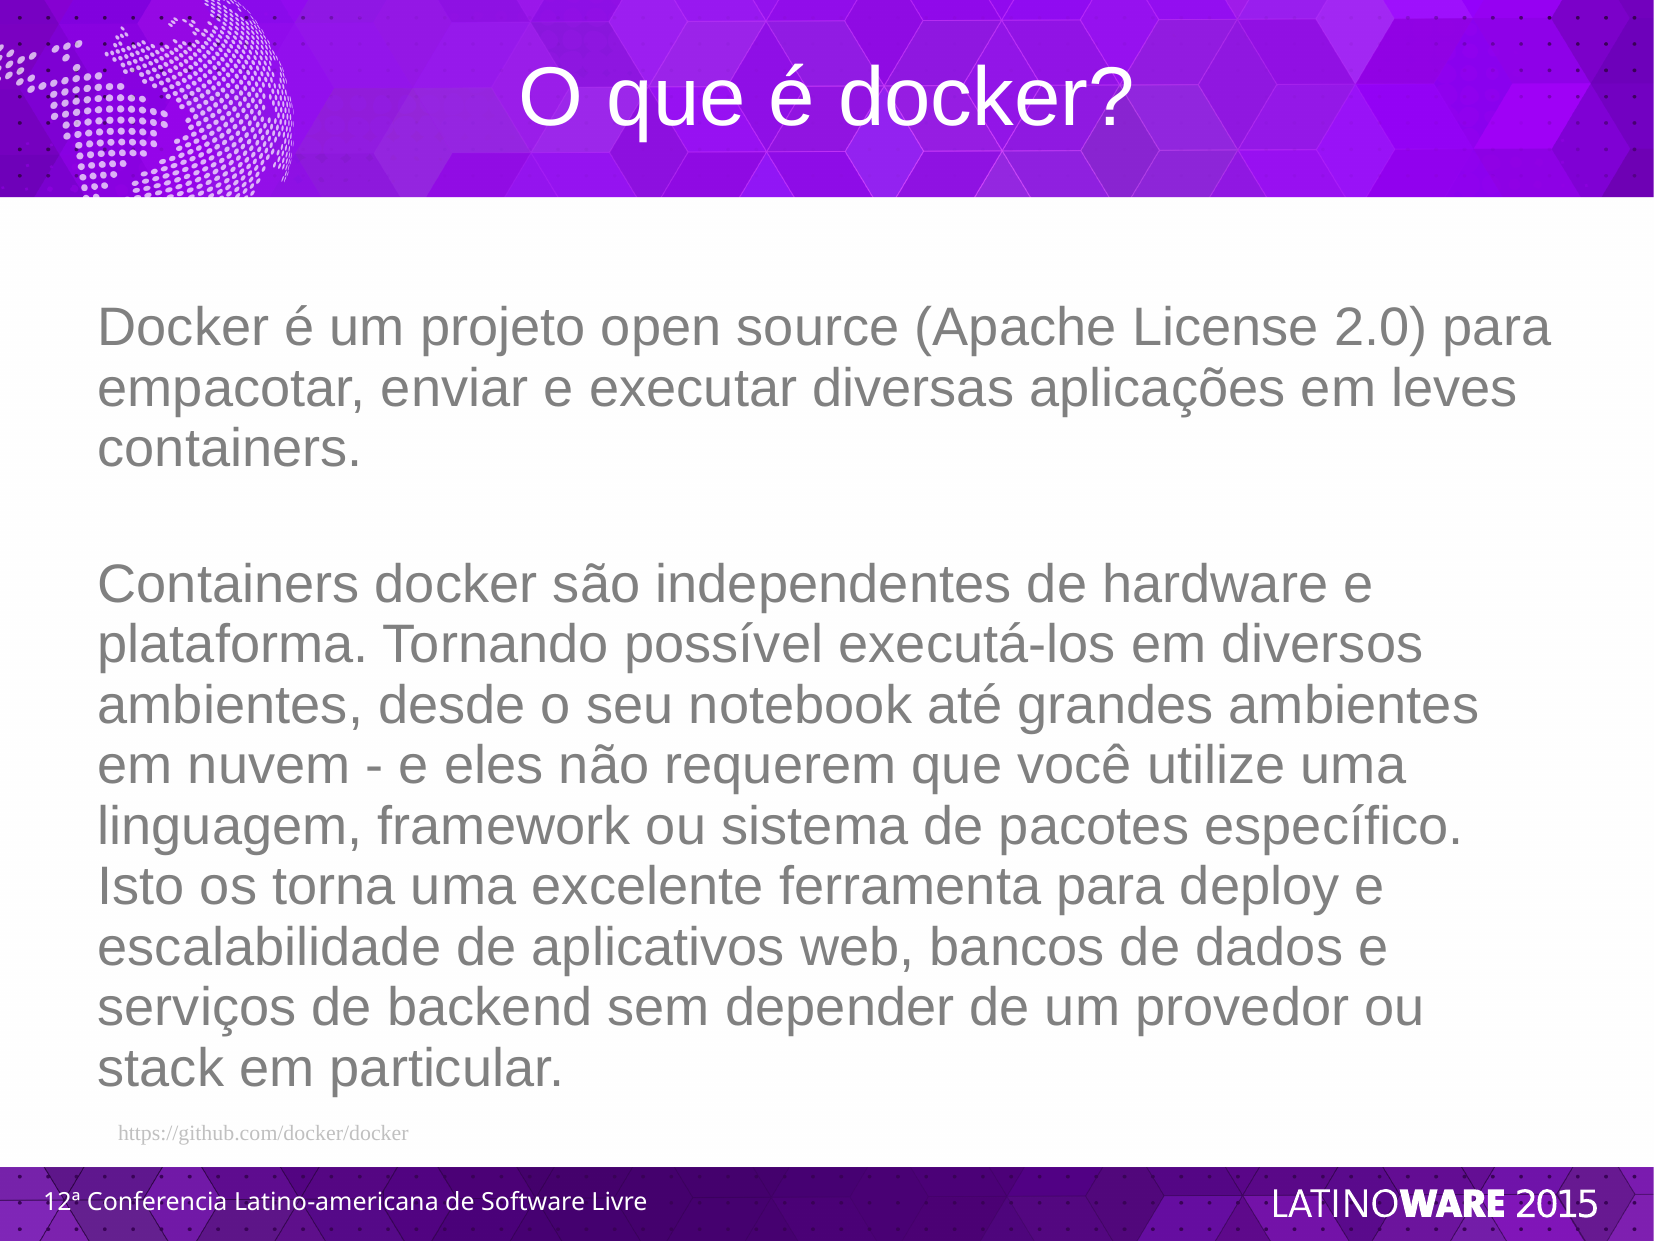

O que é docker?
Docker é um projeto open source (Apache License 2.0) para empacotar, enviar e executar diversas aplicações em leves containers.
Containers docker são independentes de hardware e plataforma. Tornando possível executá-los em diversos ambientes, desde o seu notebook até grandes ambientes em nuvem - e eles não requerem que você utilize uma linguagem, framework ou sistema de pacotes específico. Isto os torna uma excelente ferramenta para deploy e escalabilidade de aplicativos web, bancos de dados e serviços de backend sem depender de um provedor ou stack em particular.
https://github.com/docker/docker
12ª Conferencia Latino-americana de Software Livre